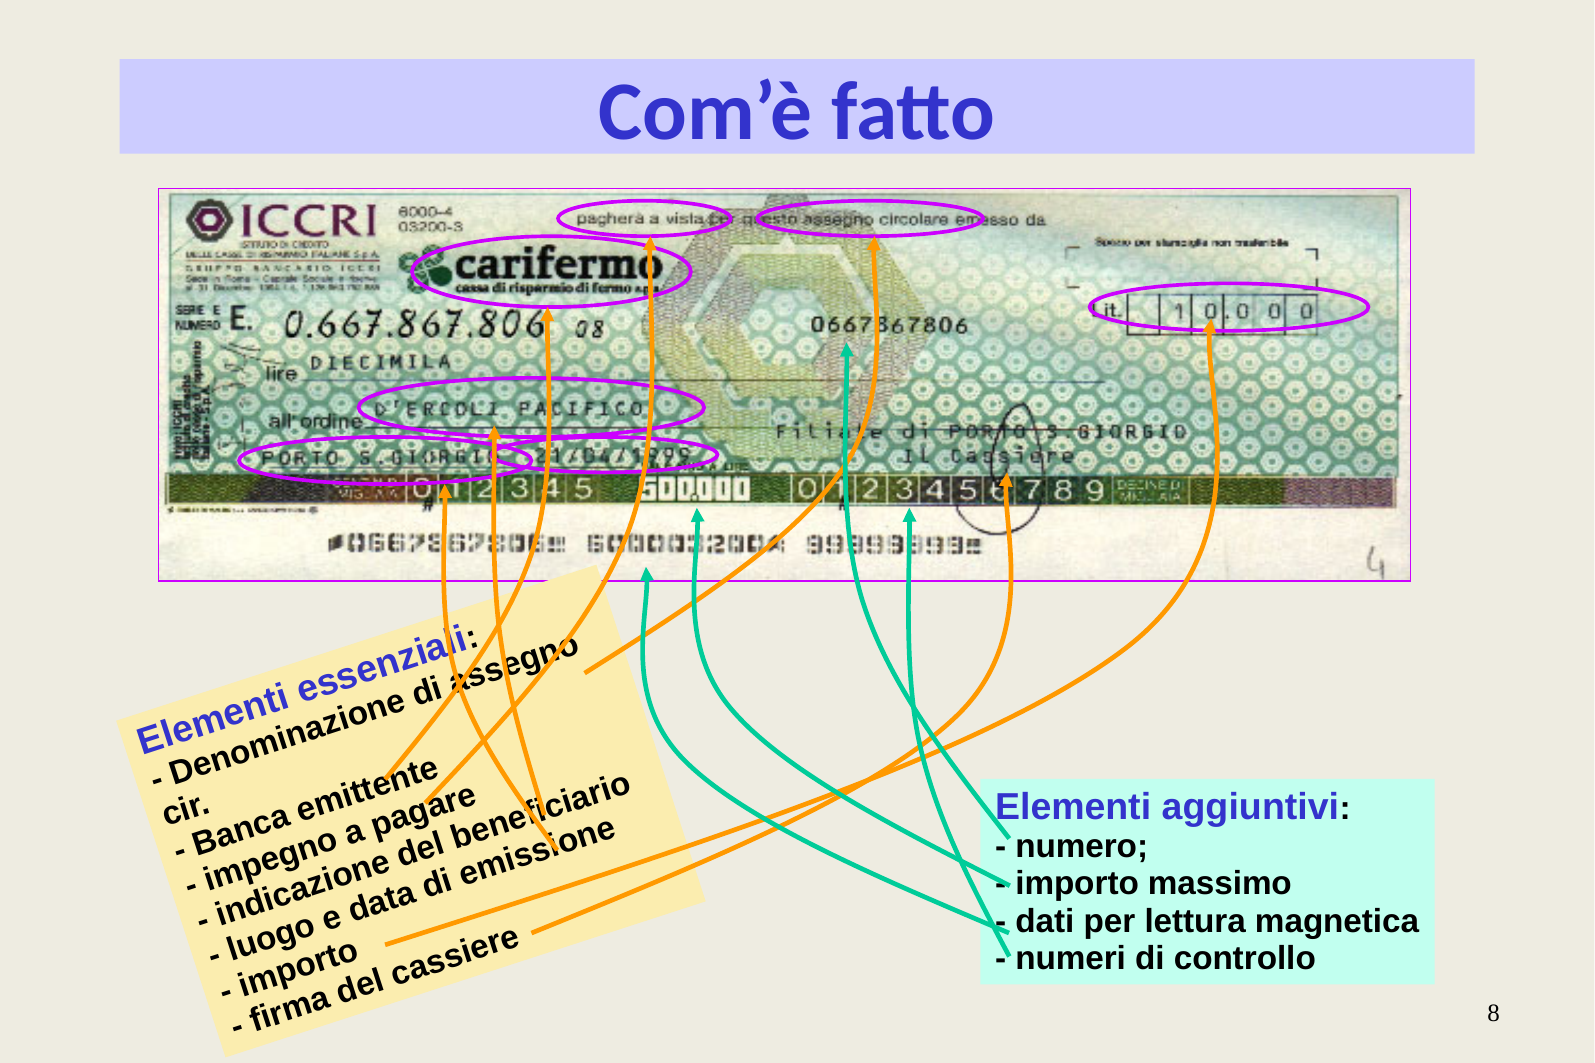

# Com’è fatto
Elementi essenziali:
- Denominazione di assegno cir.
- Banca emittente
- impegno a pagare
- indicazione del beneficiario
- luogo e data di emissione
- importo
- firma del cassiere
Elementi aggiuntivi:
- numero;
- importo massimo
- dati per lettura magnetica
- numeri di controllo